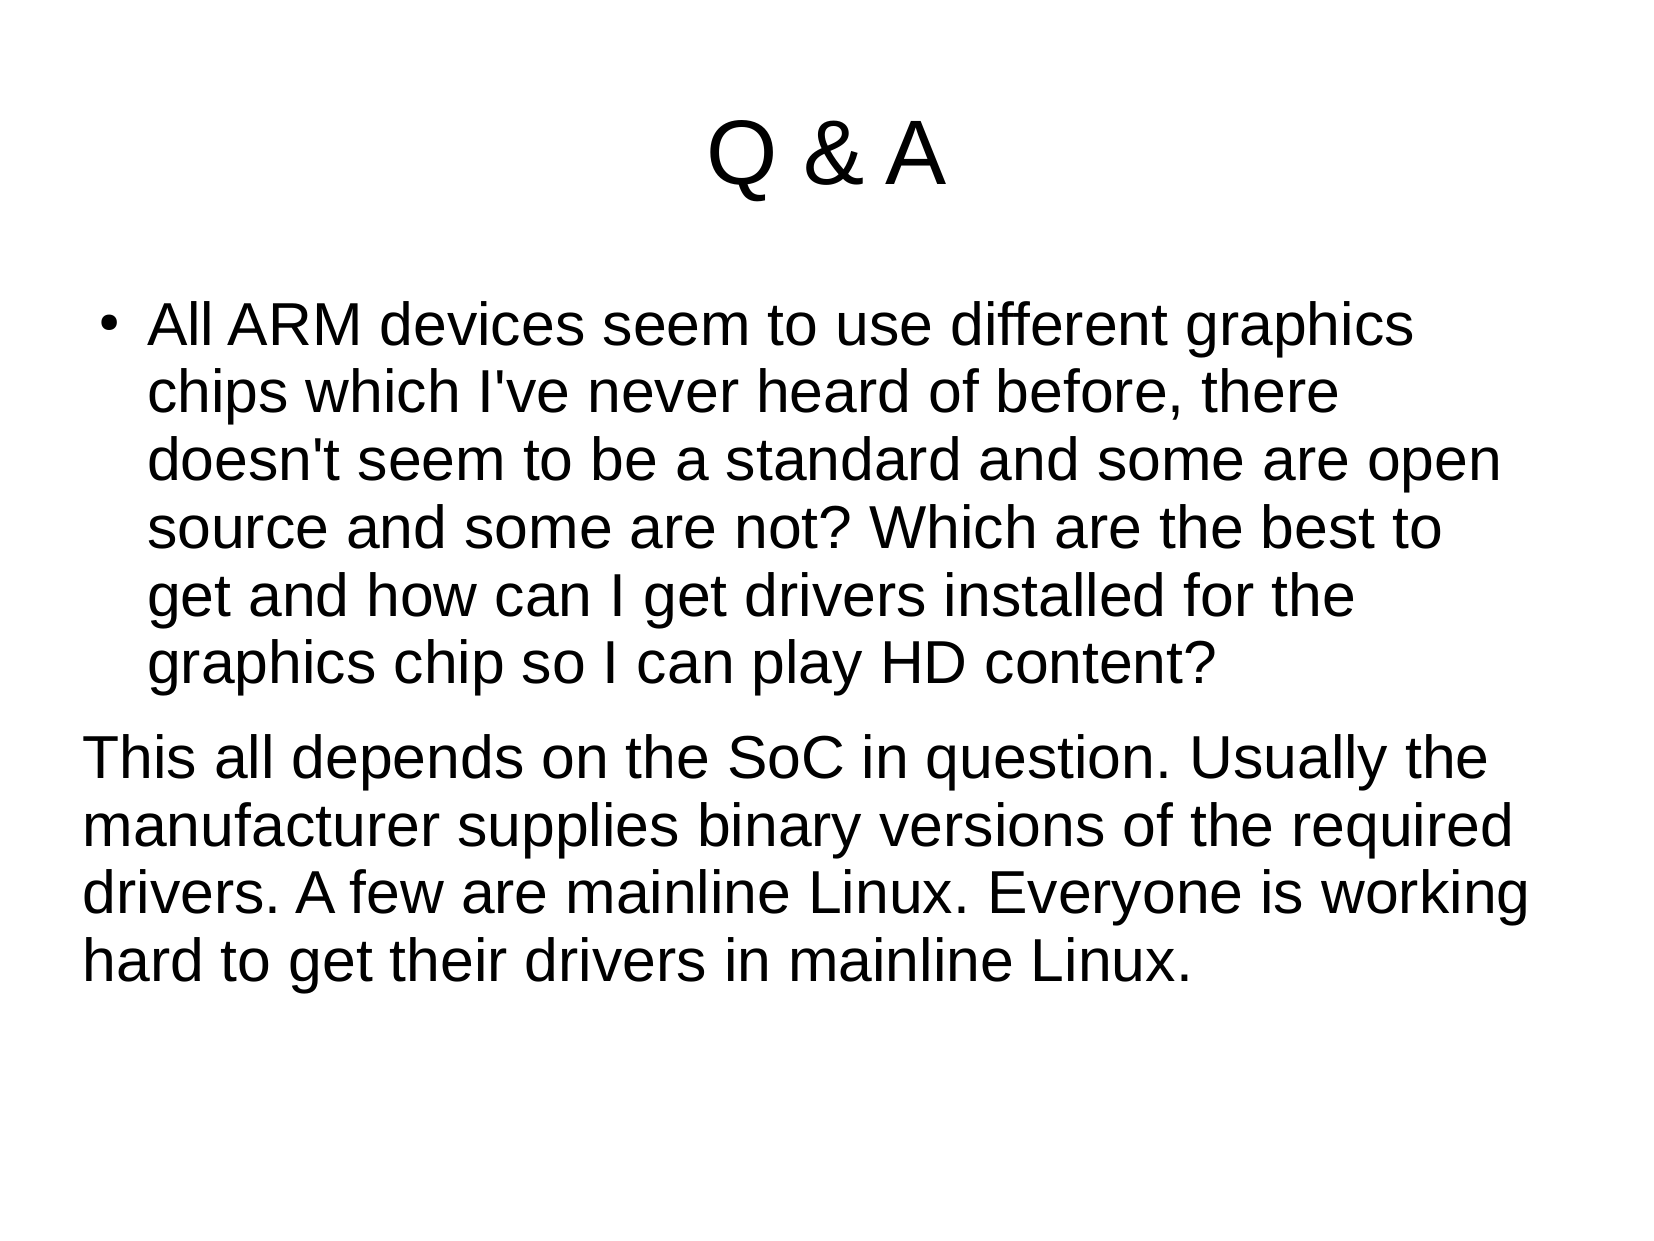

# Q & A
All ARM devices seem to use different graphics chips which I've never heard of before, there doesn't seem to be a standard and some are open source and some are not? Which are the best to get and how can I get drivers installed for the graphics chip so I can play HD content?
This all depends on the SoC in question. Usually the manufacturer supplies binary versions of the required drivers. A few are mainline Linux. Everyone is working hard to get their drivers in mainline Linux.